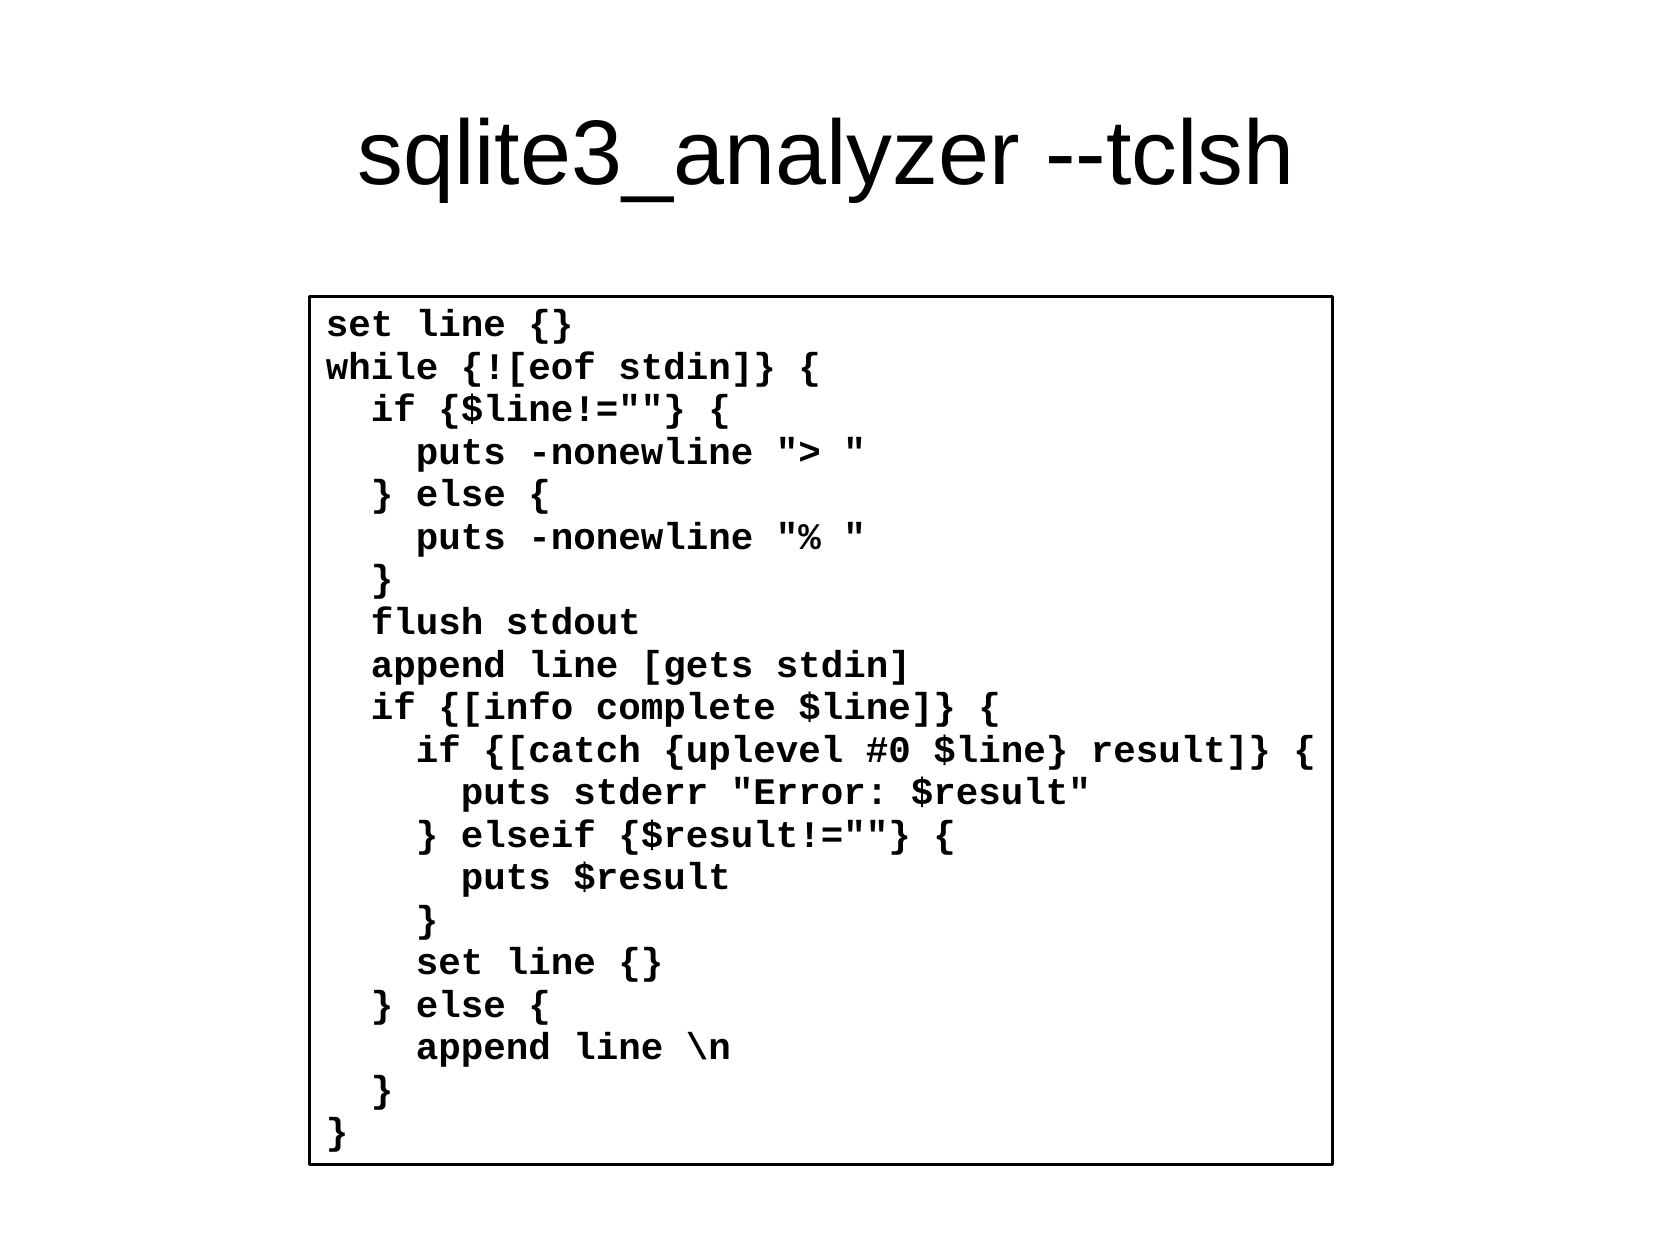

# sqlite3_analyzer --tclsh
set line {}
while {![eof stdin]} {
 if {$line!=""} {
 puts -nonewline "> "
 } else {
 puts -nonewline "% "
 }
 flush stdout
 append line [gets stdin]
 if {[info complete $line]} {
 if {[catch {uplevel #0 $line} result]} {
 puts stderr "Error: $result"
 } elseif {$result!=""} {
 puts $result
 }
 set line {}
 } else {
 append line \n
 }
}